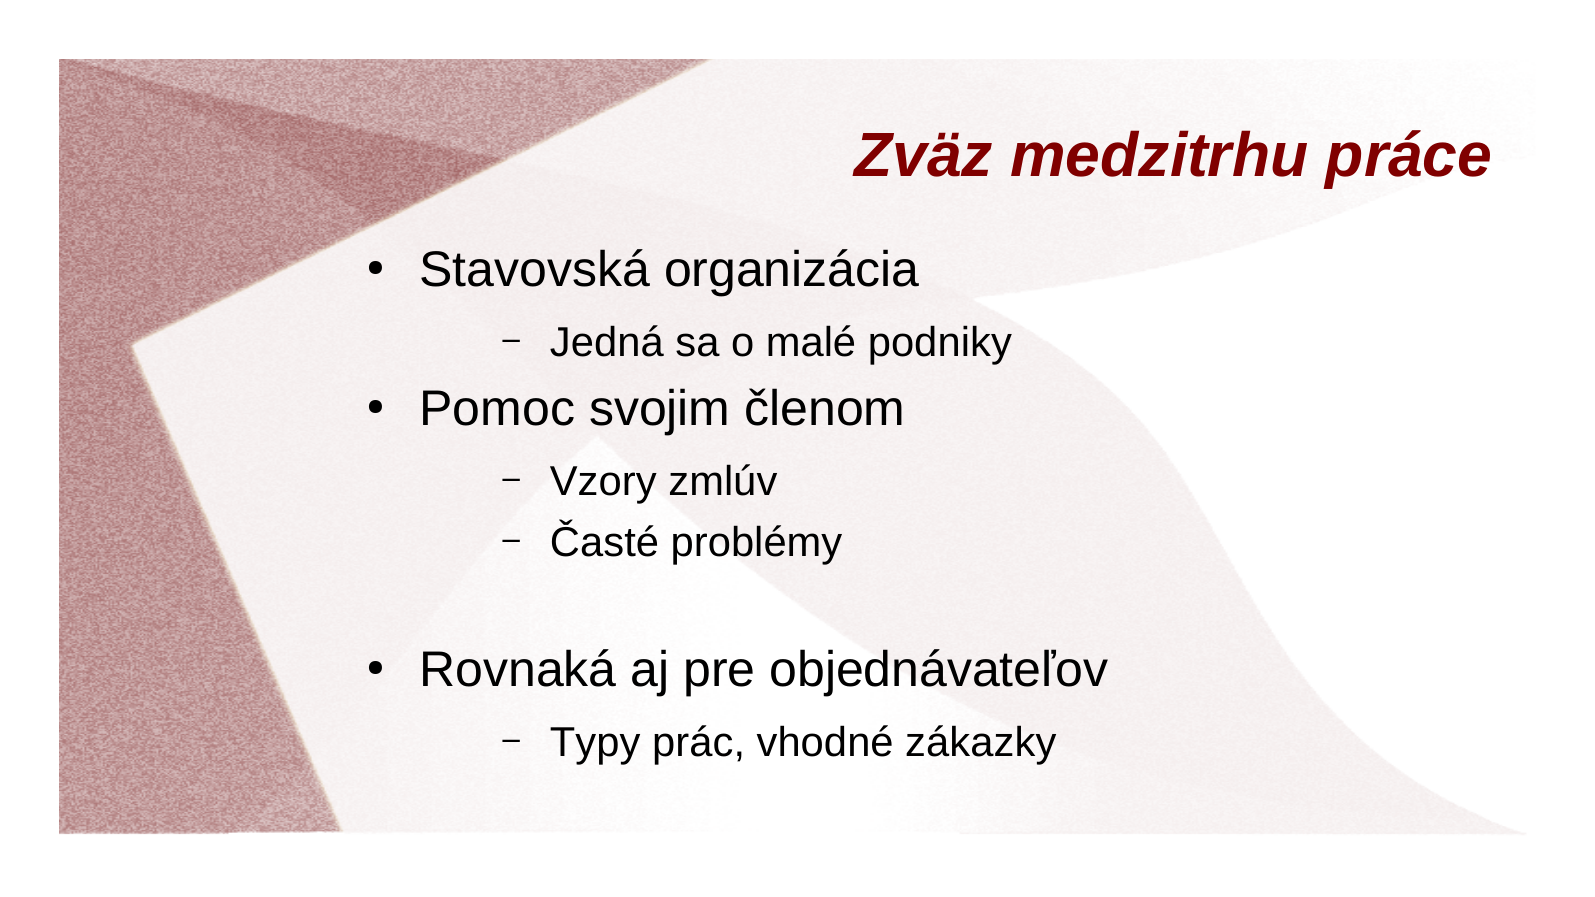

# Zväz medzitrhu práce
Stavovská organizácia
Jedná sa o malé podniky
Pomoc svojim členom
Vzory zmlúv
Časté problémy
Rovnaká aj pre objednávateľov
Typy prác, vhodné zákazky